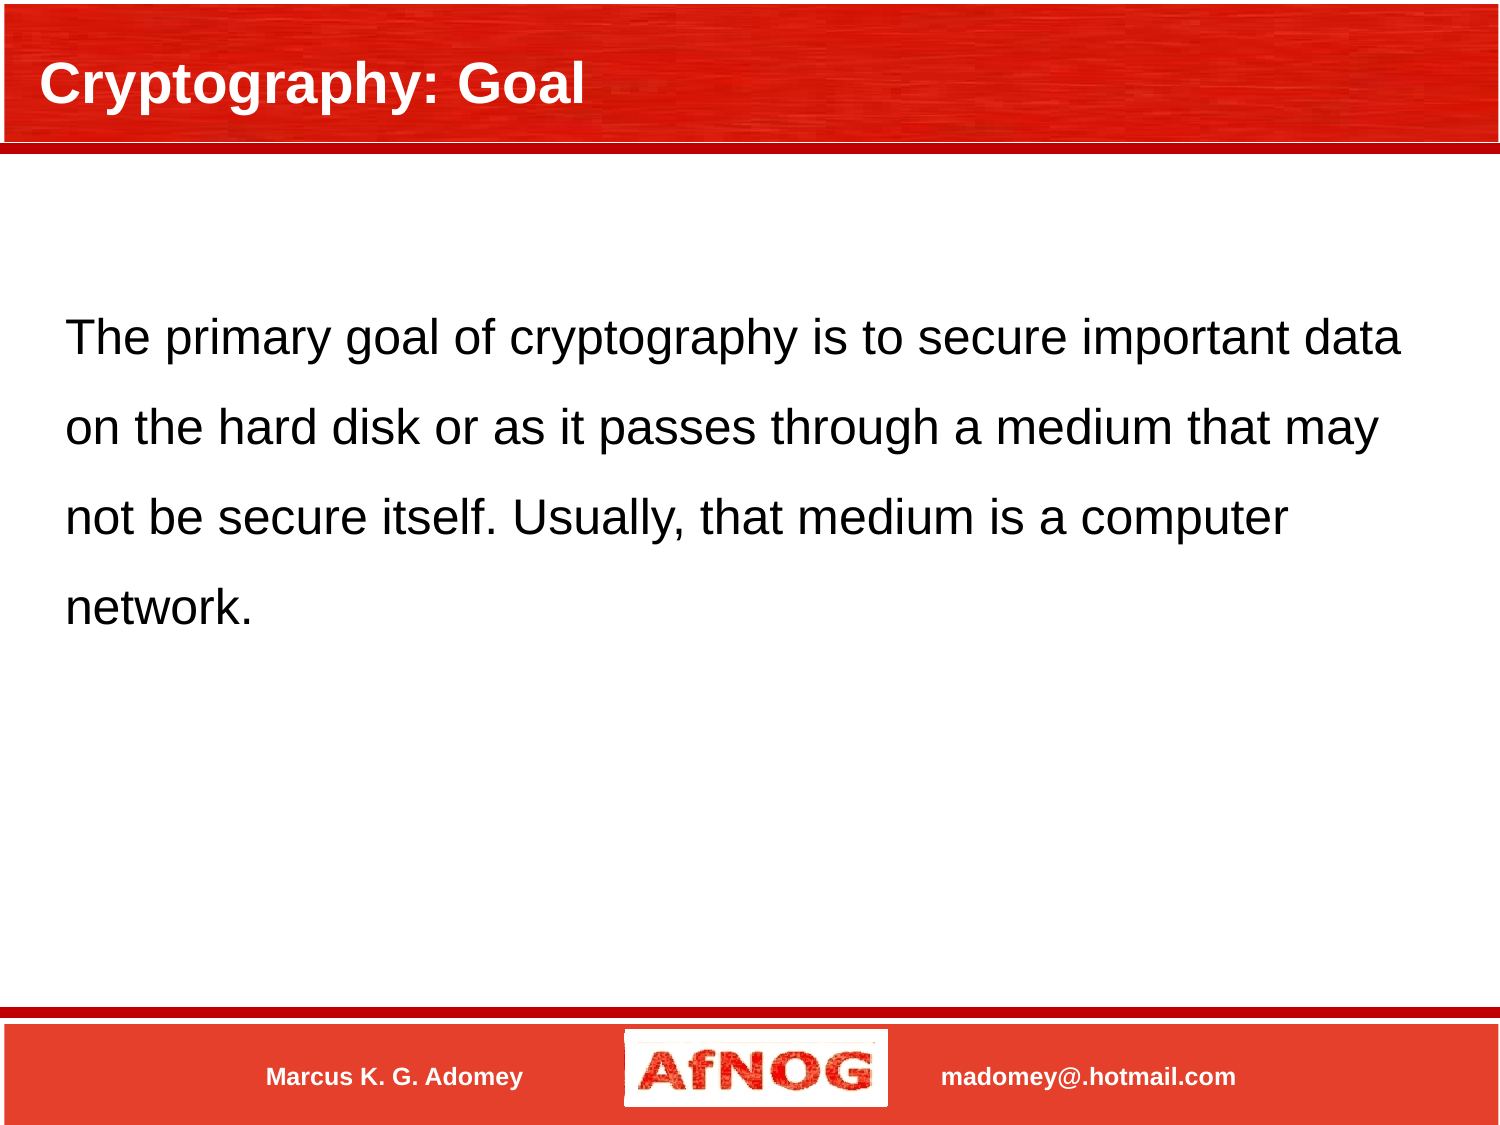

Cryptography: Goal
The primary goal of cryptography is to secure important data on the hard disk or as it passes through a medium that may not be secure itself. Usually, that medium is a computer network.